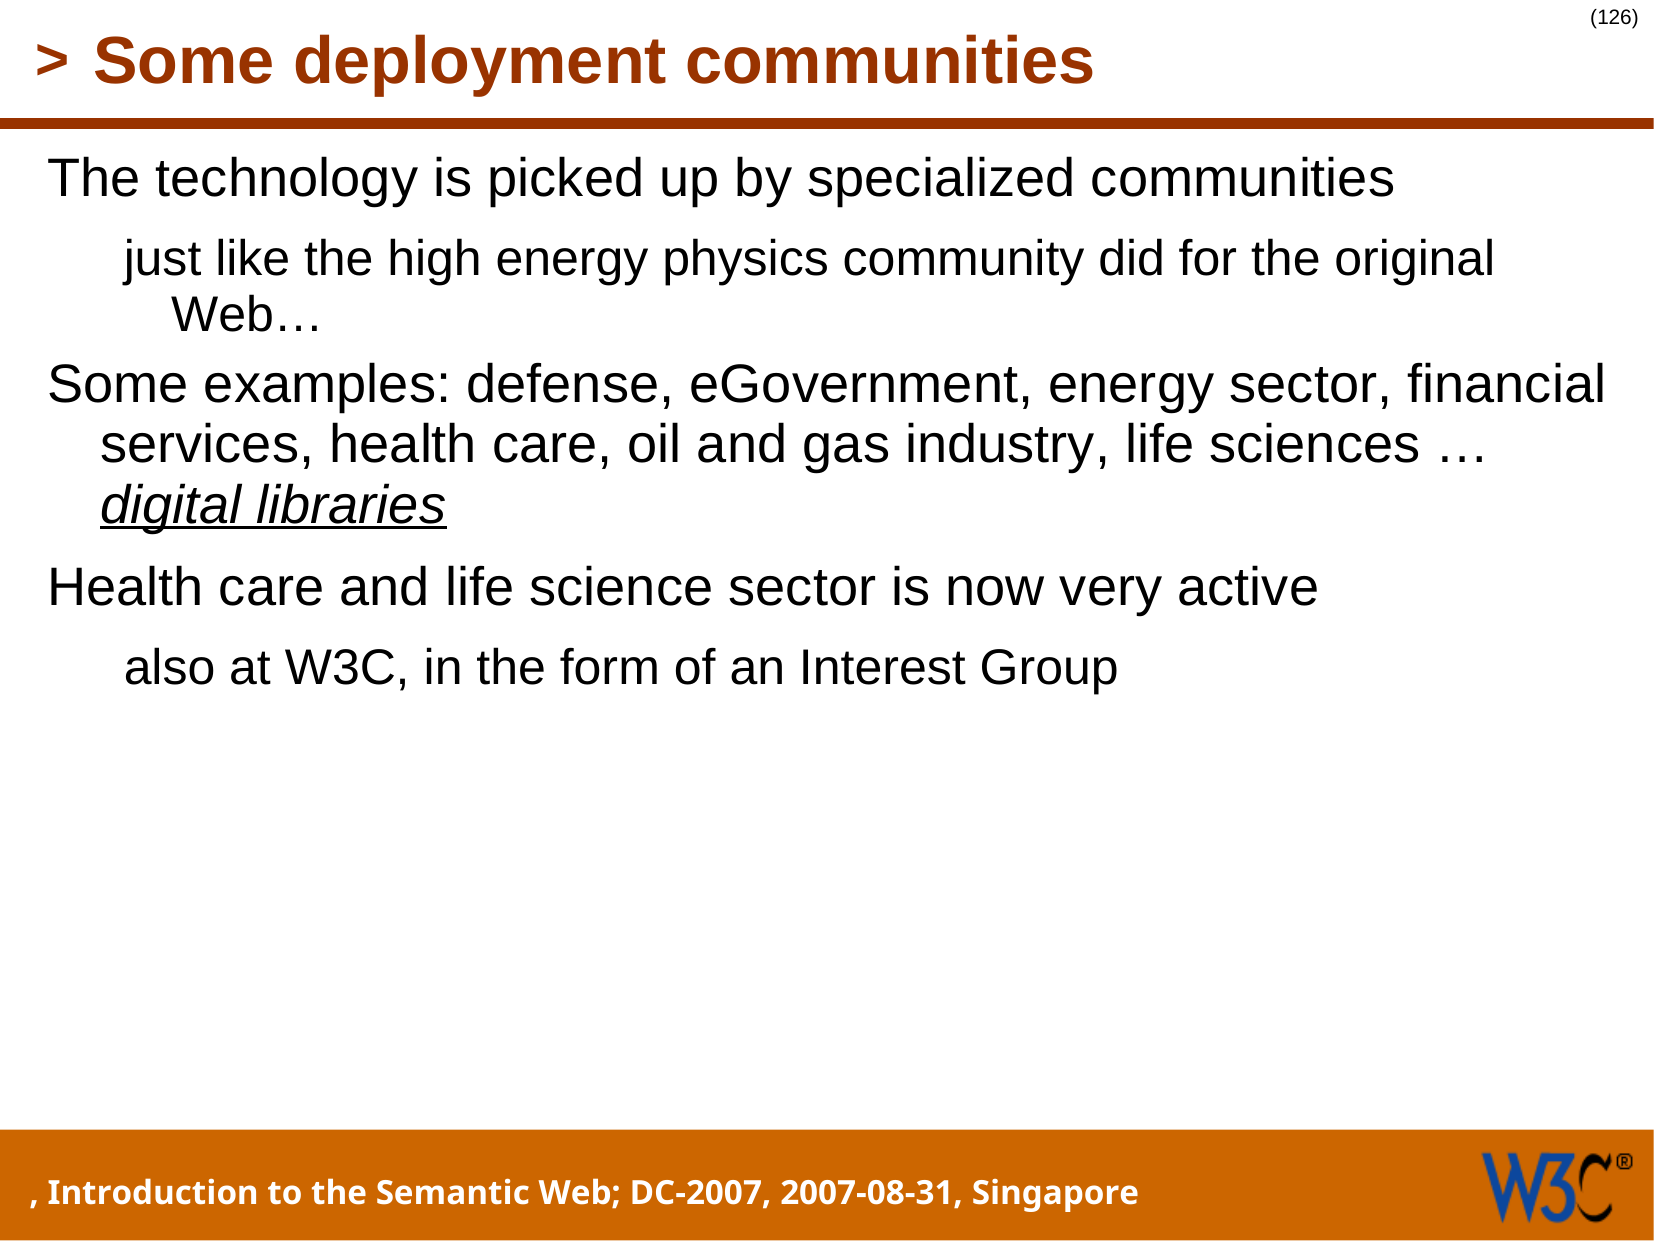

# Some deployment communities
The technology is picked up by specialized communities
just like the high energy physics community did for the original Web…
Some examples: defense, eGovernment, energy sector, financial services, health care, oil and gas industry, life sciences … digital libraries
Health care and life science sector is now very active
also at W3C, in the form of an Interest Group